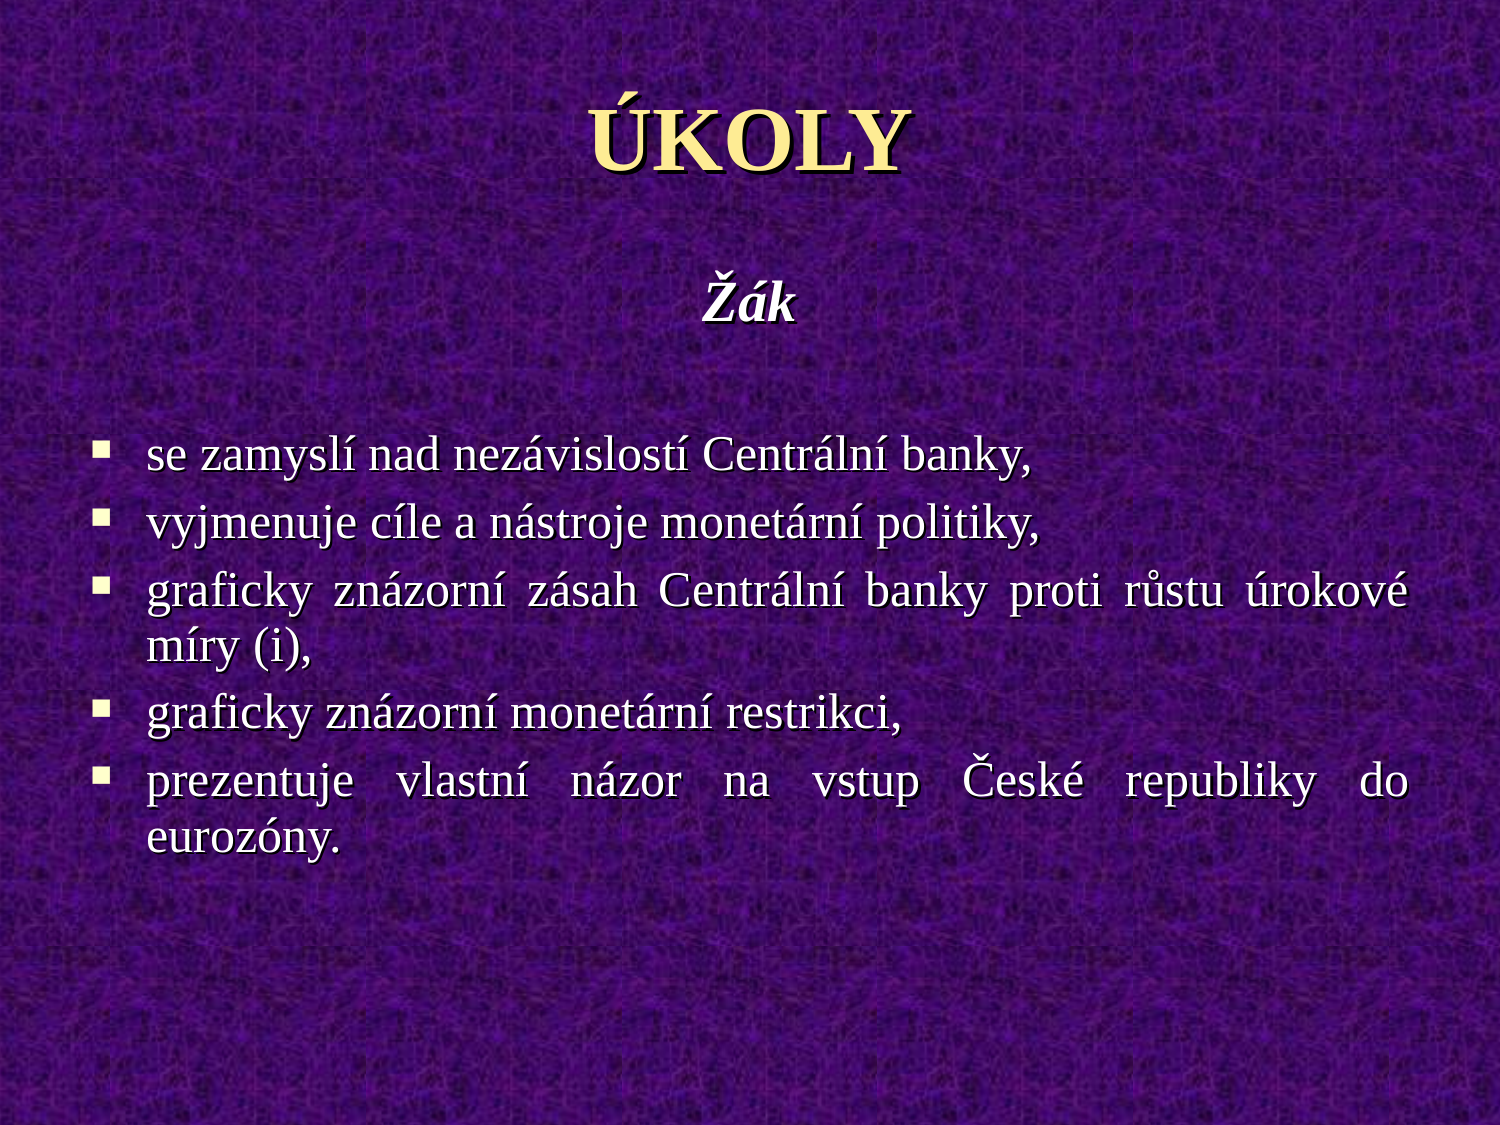

# ÚKOLY
Žák
se zamyslí nad nezávislostí Centrální banky,
vyjmenuje cíle a nástroje monetární politiky,
graficky znázorní zásah Centrální banky proti růstu úrokové míry (i),
graficky znázorní monetární restrikci,
prezentuje vlastní názor na vstup České republiky do eurozóny.